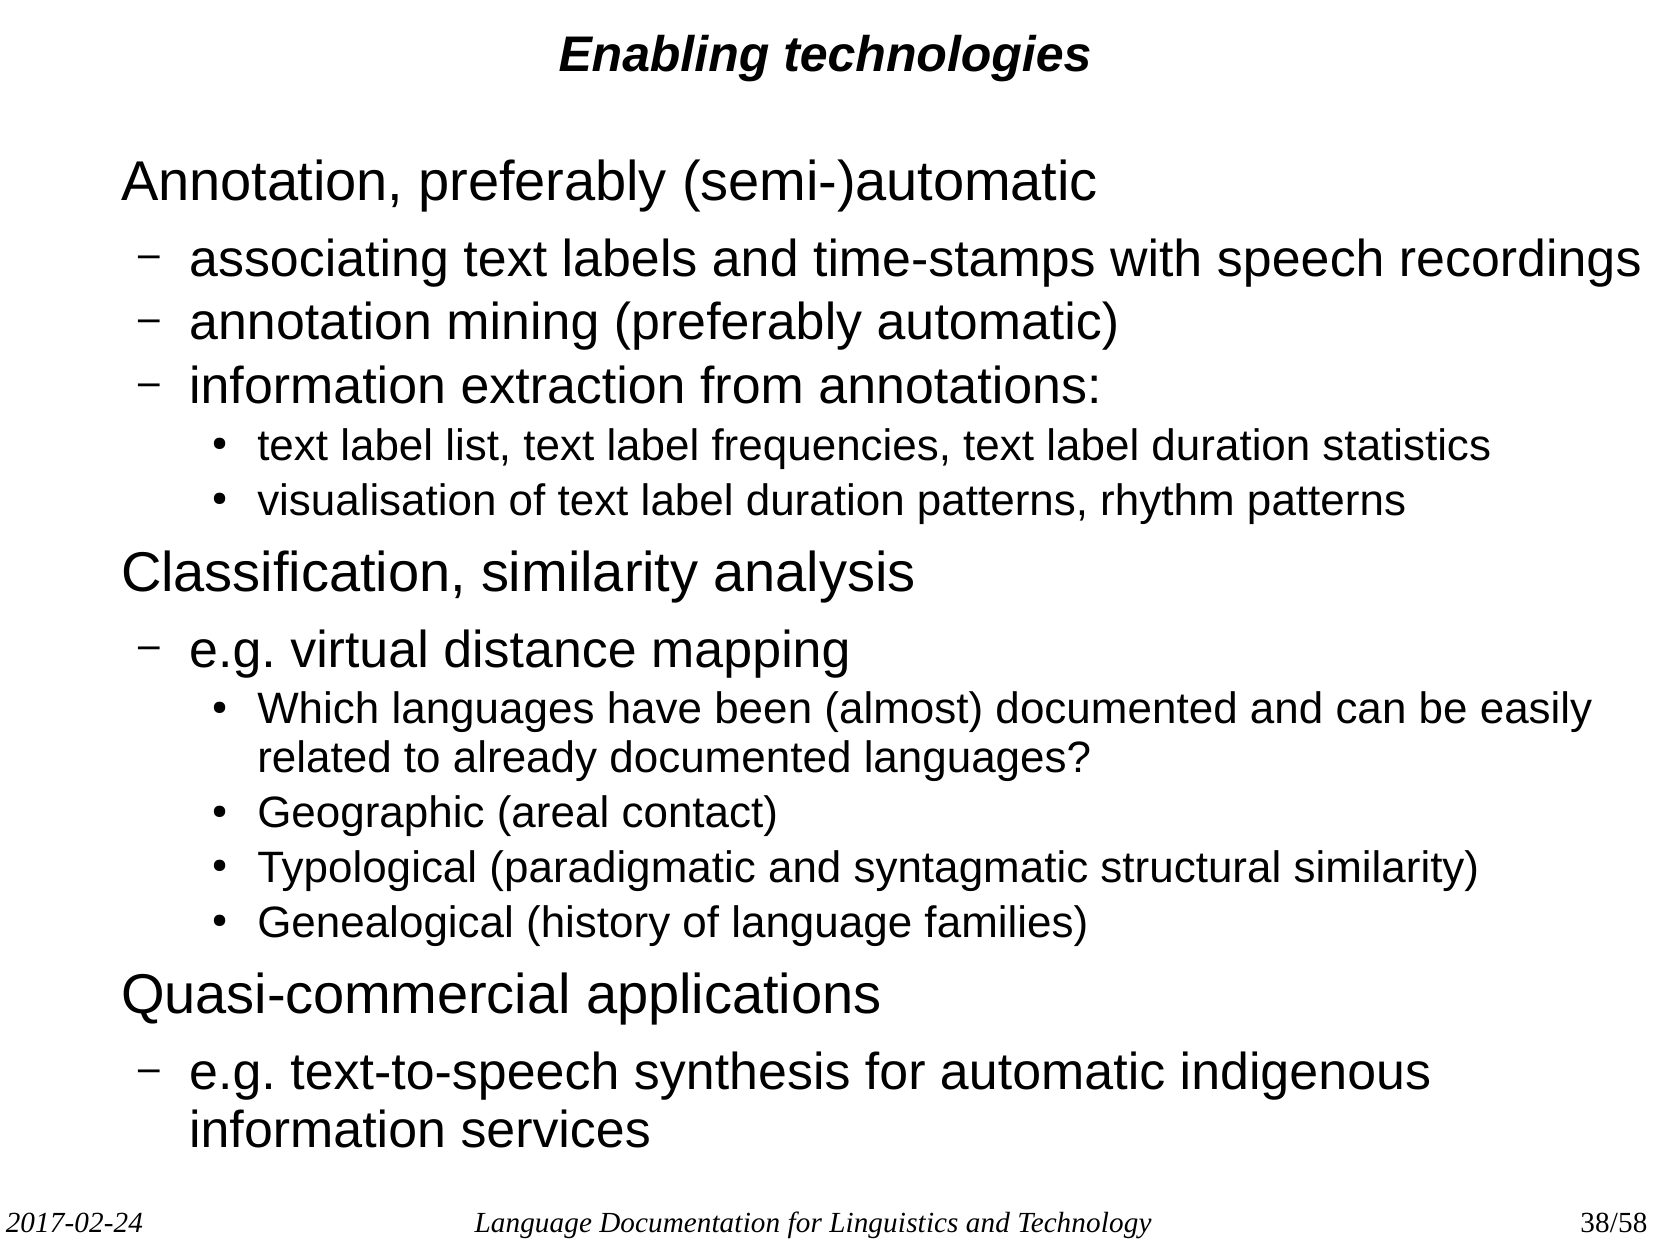

# Enabling technologies
Annotation, preferably (semi-)automatic
associating text labels and time-stamps with speech recordings
annotation mining (preferably automatic)
information extraction from annotations:
text label list, text label frequencies, text label duration statistics
visualisation of text label duration patterns, rhythm patterns
Classification, similarity analysis
e.g. virtual distance mapping
Which languages have been (almost) documented and can be easily related to already documented languages?
Geographic (areal contact)
Typological (paradigmatic and syntagmatic structural similarity)
Genealogical (history of language families)
Quasi-commercial applications
e.g. text-to-speech synthesis for automatic indigenous information services
ELKL-4, U Agra, 2016-02-25_27
D. Gibbon: What can endangered languages teach the language technologies?
38